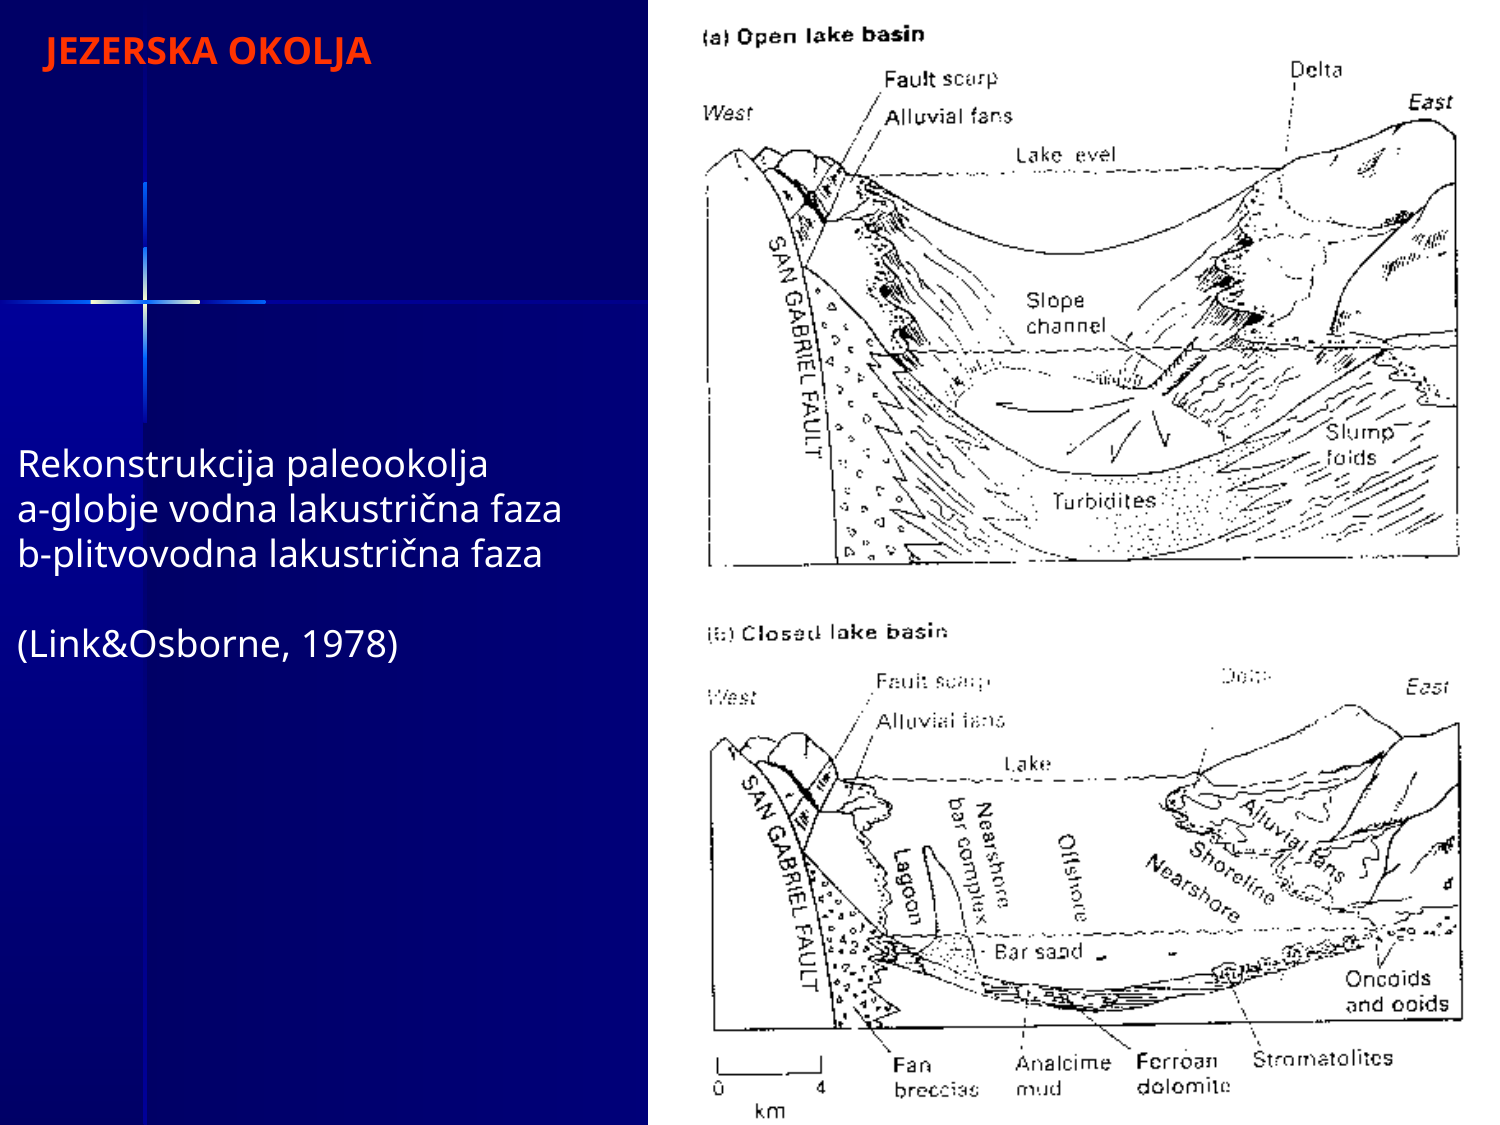

JEZERSKA OKOLJA
Rekonstrukcija paleookolja
a-globje vodna lakustrična faza
b-plitvovodna lakustrična faza
(Link&Osborne, 1978)